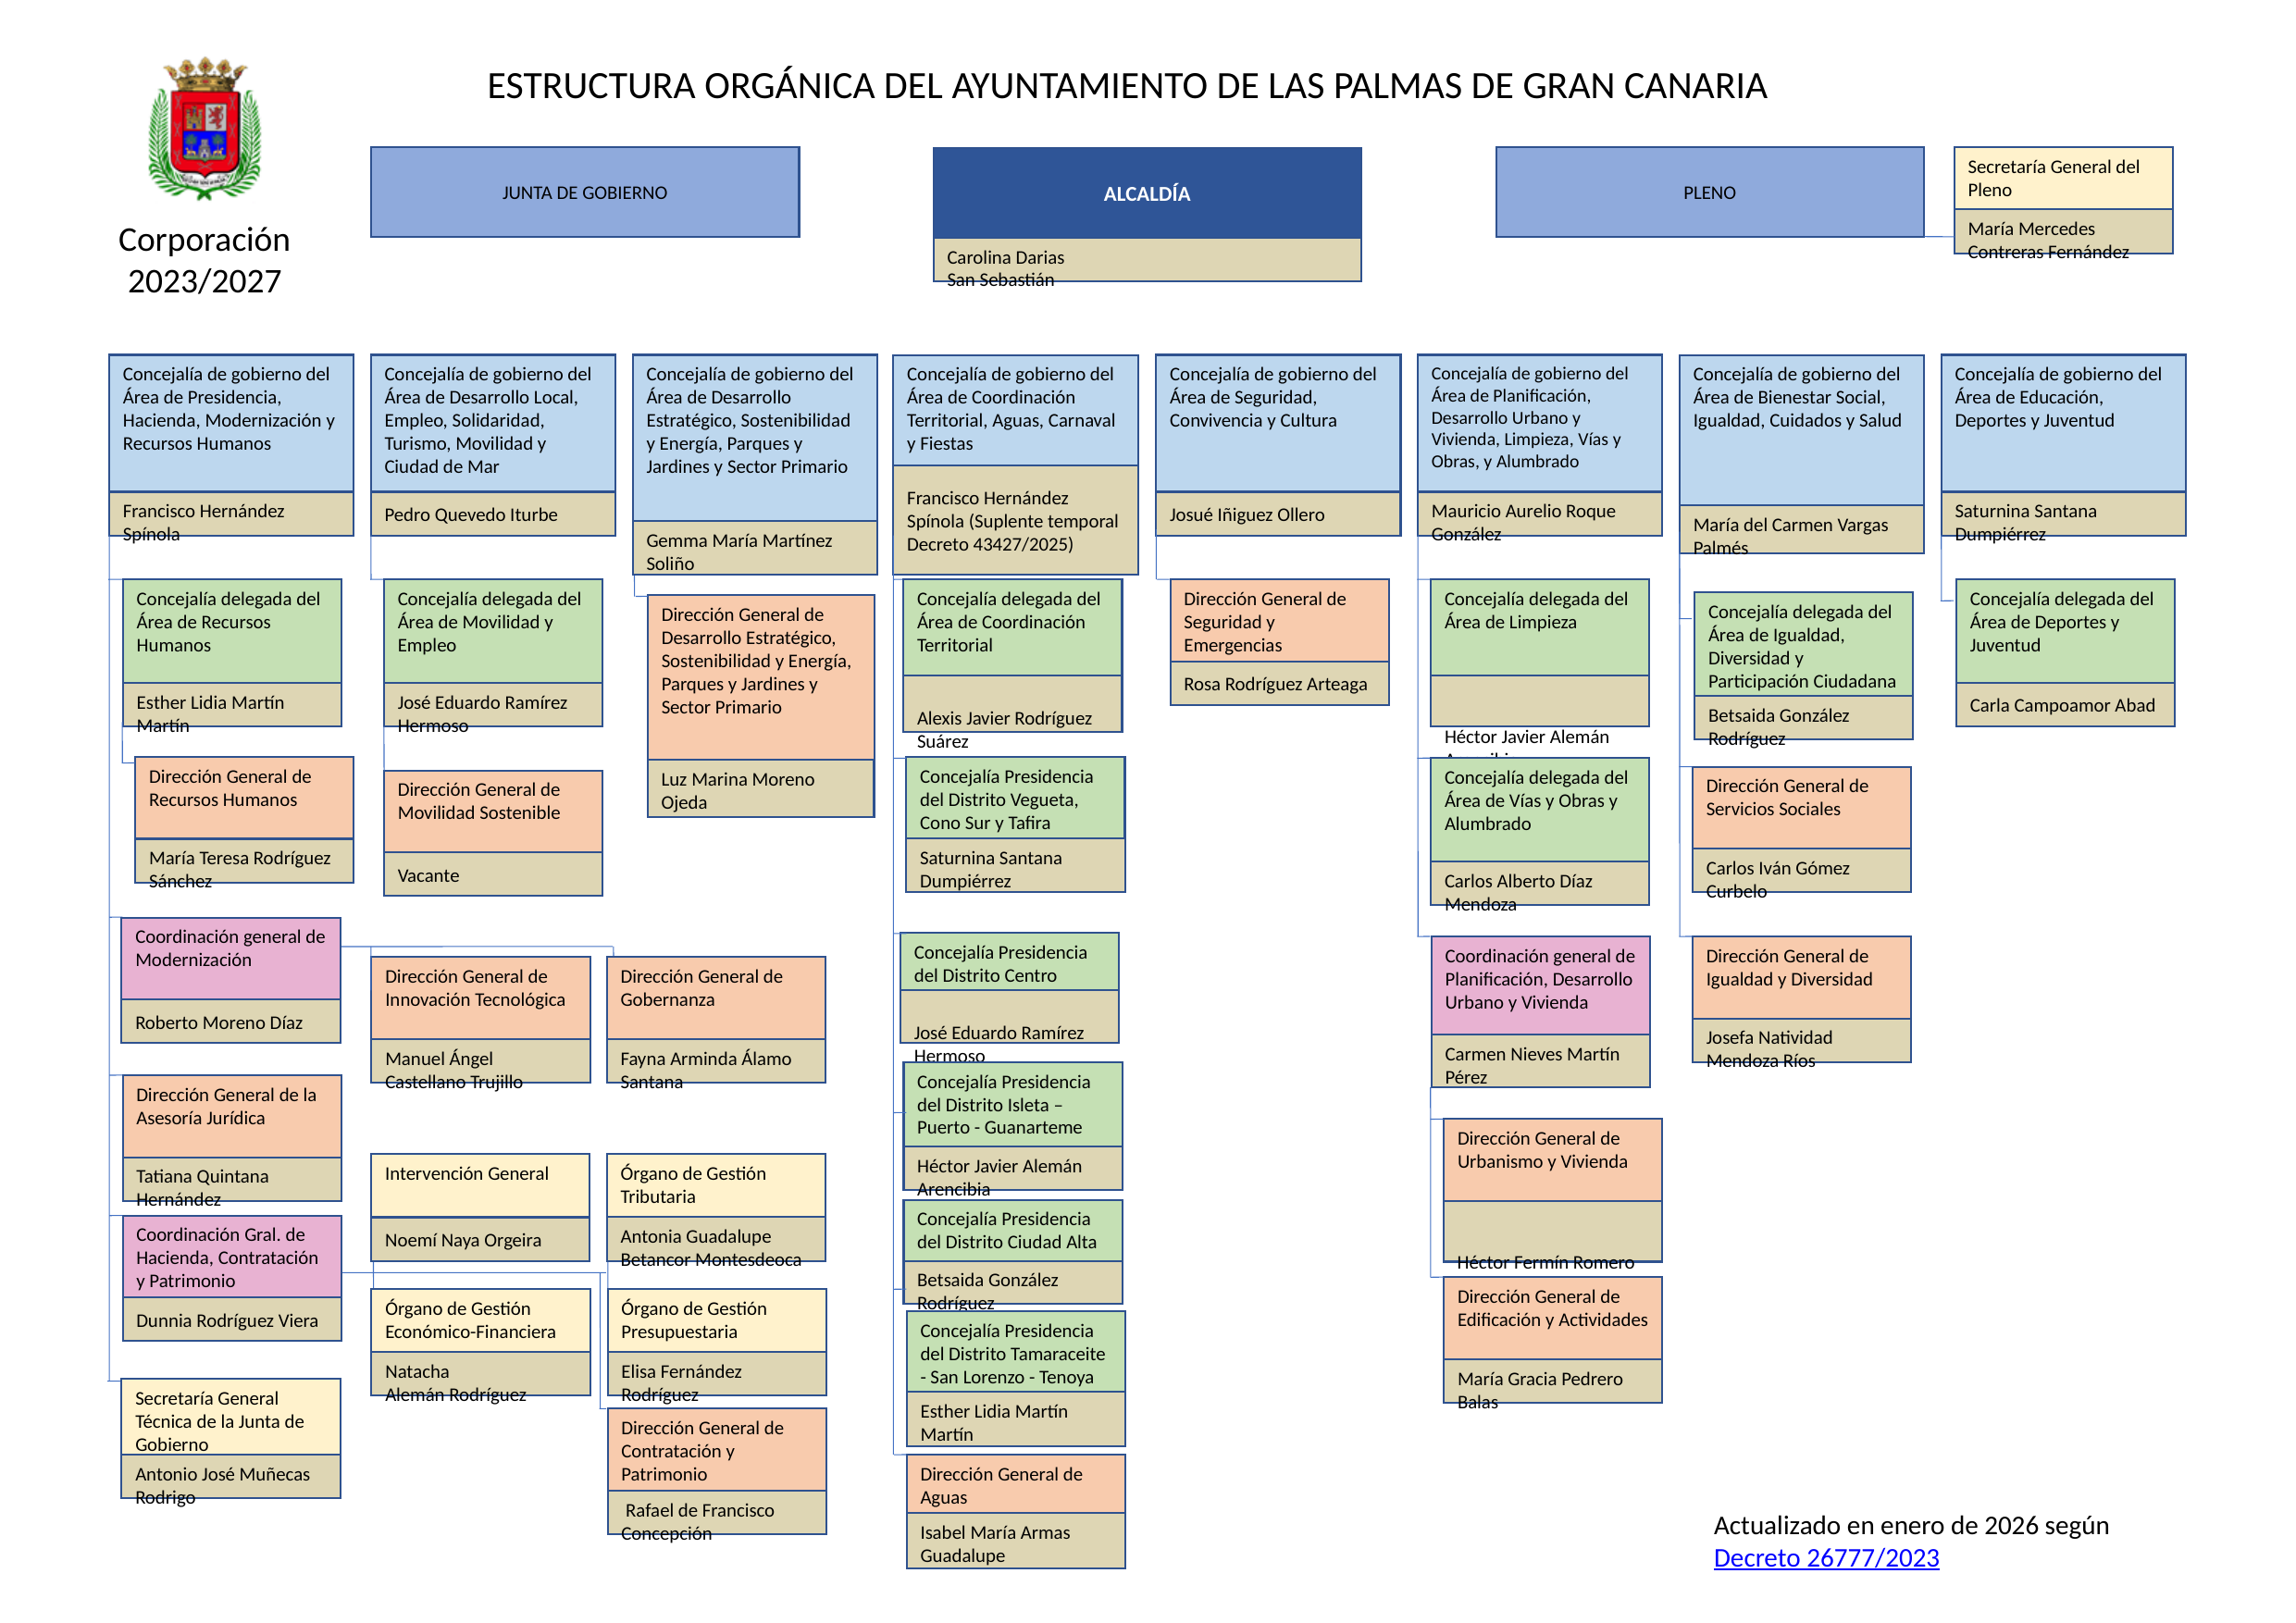

ESTRUCTURA ORGÁNICA DEL AYUNTAMIENTO DE LAS PALMAS DE GRAN CANARIA
JUNTA DE GOBIERNO
PLENO
Secretaría General del Pleno
María Mercedes Contreras Fernández
ALCALDÍA
Carolina Darias
San Sebastián
Corporación
2023/2027
Concejalía de gobierno del Área de Presidencia, Hacienda, Modernización y Recursos Humanos
Francisco Hernández Spínola
Concejalía de gobierno del Área de Desarrollo Local, Empleo, Solidaridad, Turismo, Movilidad y Ciudad de Mar
Pedro Quevedo Iturbe
Concejalía de gobierno del Área de Desarrollo Estratégico, Sostenibilidad y Energía, Parques y Jardines y Sector Primario
Gemma María Martínez Soliño
Concejalía de gobierno del Área de Seguridad, Convivencia y Cultura
Josué Iñiguez Ollero
Concejalía de gobierno del Área de Planificación, Desarrollo Urbano y Vivienda, Limpieza, Vías y Obras, y Alumbrado
Mauricio Aurelio Roque González
Concejalía de gobierno del Área de Bienestar Social, Igualdad, Cuidados y Salud
María del Carmen Vargas Palmés
Concejalía de gobierno del Área de Educación, Deportes y Juventud
Saturnina Santana Dumpiérrez
Concejalía de gobierno del Área de Coordinación Territorial, Aguas, Carnaval y Fiestas
Francisco Hernández Spínola (Suplente temporal Decreto 43427/2025)
Concejalía delegada del Área de Movilidad y Empleo
José Eduardo Ramírez Hermoso
Dirección General de Seguridad y Emergencias
Rosa Rodríguez Arteaga
Concejalía delegada del Área de Limpieza
Héctor Javier Alemán Arencibia
Concejalía delegada del Área de Deportes y Juventud
Carla Campoamor Abad
Concejalía delegada del Área de Recursos Humanos
Esther Lidia Martín Martín
Concejalía delegada del Área de Coordinación Territorial
Alexis Javier Rodríguez Suárez
Concejalía delegada del Área de Igualdad,
Diversidad y Participación Ciudadana
Betsaida González Rodríguez
Dirección General de Desarrollo Estratégico, Sostenibilidad y Energía, Parques y Jardines y Sector Primario
Luz Marina Moreno Ojeda
Dirección General de Recursos Humanos
María Teresa Rodríguez Sánchez
Concejalía Presidencia del Distrito Vegueta, Cono Sur y Tafira
Saturnina Santana Dumpiérrez
Concejalía delegada del Área de Vías y Obras y Alumbrado
Carlos Alberto Díaz Mendoza
Dirección General de Servicios Sociales
Carlos Iván Gómez Curbelo
Dirección General de Movilidad Sostenible
Vacante
Coordinación general de Modernización
Roberto Moreno Díaz
Concejalía Presidencia del Distrito Centro
José Eduardo Ramírez Hermoso
Coordinación general de Planificación, Desarrollo Urbano y Vivienda
Carmen Nieves Martín Pérez
Dirección General de Igualdad y Diversidad
Josefa Natividad Mendoza Ríos
Dirección General de Innovación Tecnológica
Manuel Ángel Castellano Trujillo
Dirección General de Gobernanza
Fayna Arminda Álamo Santana
Concejalía Presidencia del Distrito Isleta – Puerto - Guanarteme
Héctor Javier Alemán Arencibia
Dirección General de la Asesoría Jurídica
Tatiana Quintana Hernández
Dirección General de Urbanismo y Vivienda
Héctor Fermín Romero Pérez
Órgano de Gestión Tributaria
Antonia Guadalupe Betancor Montesdeoca
Intervención General
Noemí Naya Orgeira
Concejalía Presidencia del Distrito Ciudad Alta
Betsaida González Rodríguez
Coordinación Gral. de Hacienda, Contratación y Patrimonio
Dunnia Rodríguez Viera
Dirección General de Edificación y Actividades
María Gracia Pedrero Balas
Órgano de Gestión Económico-Financiera
Natacha
Alemán Rodríguez
Órgano de Gestión Presupuestaria
Elisa Fernández Rodríguez
Concejalía Presidencia del Distrito Tamaraceite - San Lorenzo - Tenoya
Esther Lidia Martín Martín
Secretaría General Técnica de la Junta de Gobierno
Antonio José Muñecas Rodrigo
Dirección General de Contratación y Patrimonio
 Rafael de Francisco Concepción
Dirección General de Aguas
Isabel María Armas Guadalupe
Actualizado en enero de 2026 según Decreto 26777/2023